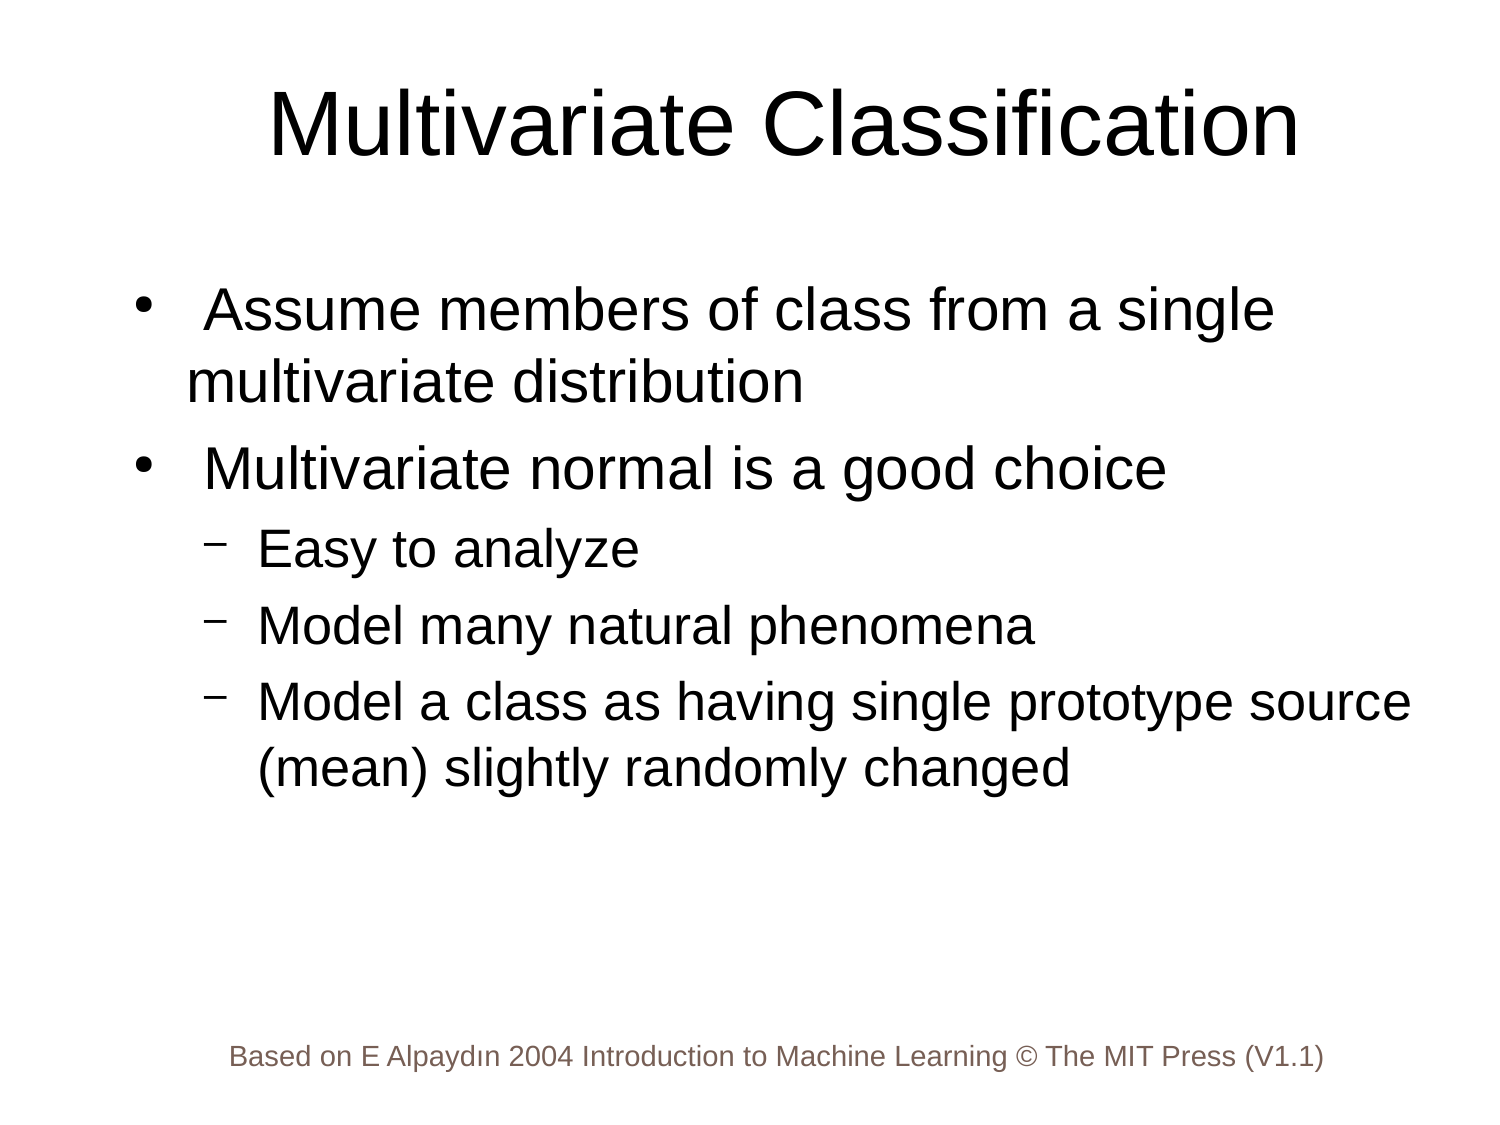

# Multivariate Classification
 Assume members of class from a single multivariate distribution
 Multivariate normal is a good choice
Easy to analyze
Model many natural phenomena
Model a class as having single prototype source (mean) slightly randomly changed
Based on E Alpaydın 2004 Introduction to Machine Learning © The MIT Press (V1.1)